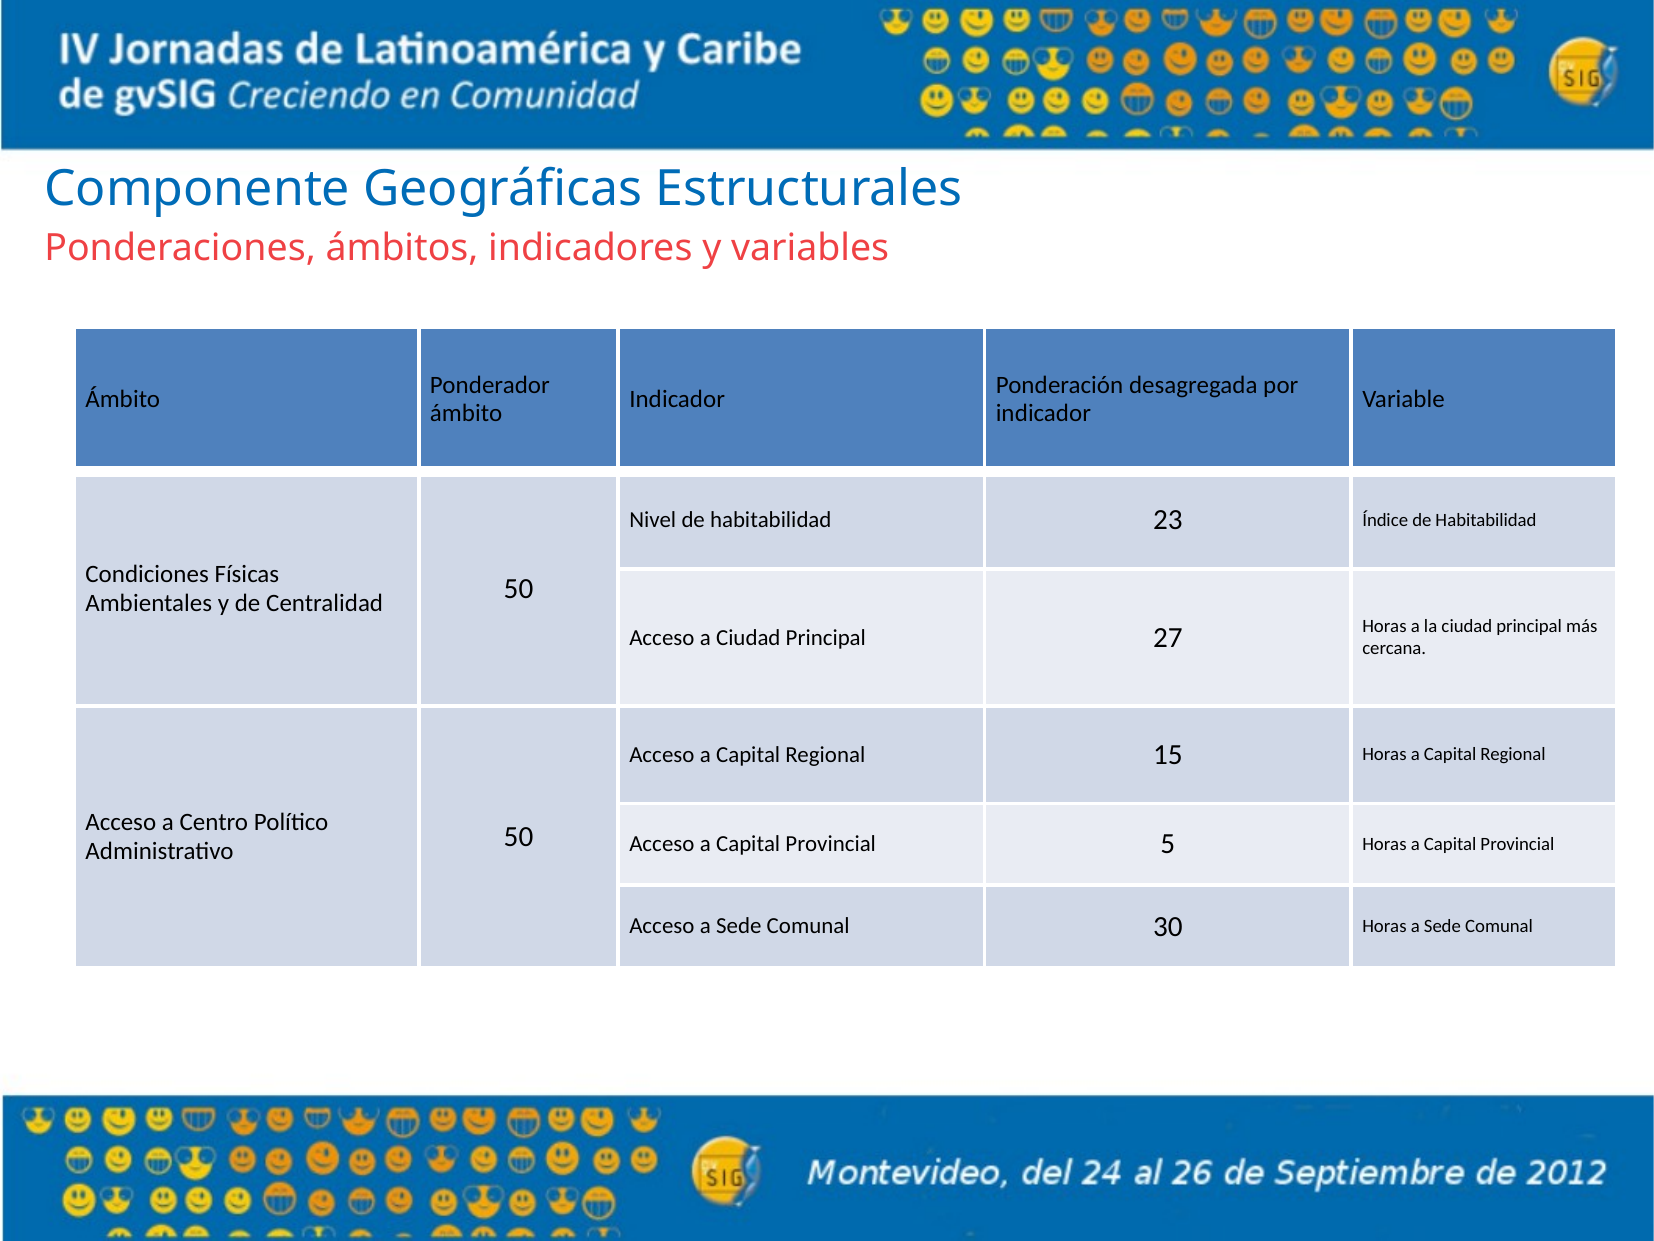

# Componente Geográficas Estructurales Ponderaciones, ámbitos, indicadores y variables
| Ámbito | Ponderador ámbito | Indicador | Ponderación desagregada por indicador | Variable |
| --- | --- | --- | --- | --- |
| Condiciones Físicas Ambientales y de Centralidad | 50 | Nivel de habitabilidad | 23 | Índice de Habitabilidad |
| | | Acceso a Ciudad Principal | 27 | Horas a la ciudad principal más cercana. |
| Acceso a Centro Político Administrativo | 50 | Acceso a Capital Regional | 15 | Horas a Capital Regional |
| | | Acceso a Capital Provincial | 5 | Horas a Capital Provincial |
| | | Acceso a Sede Comunal | 30 | Horas a Sede Comunal |